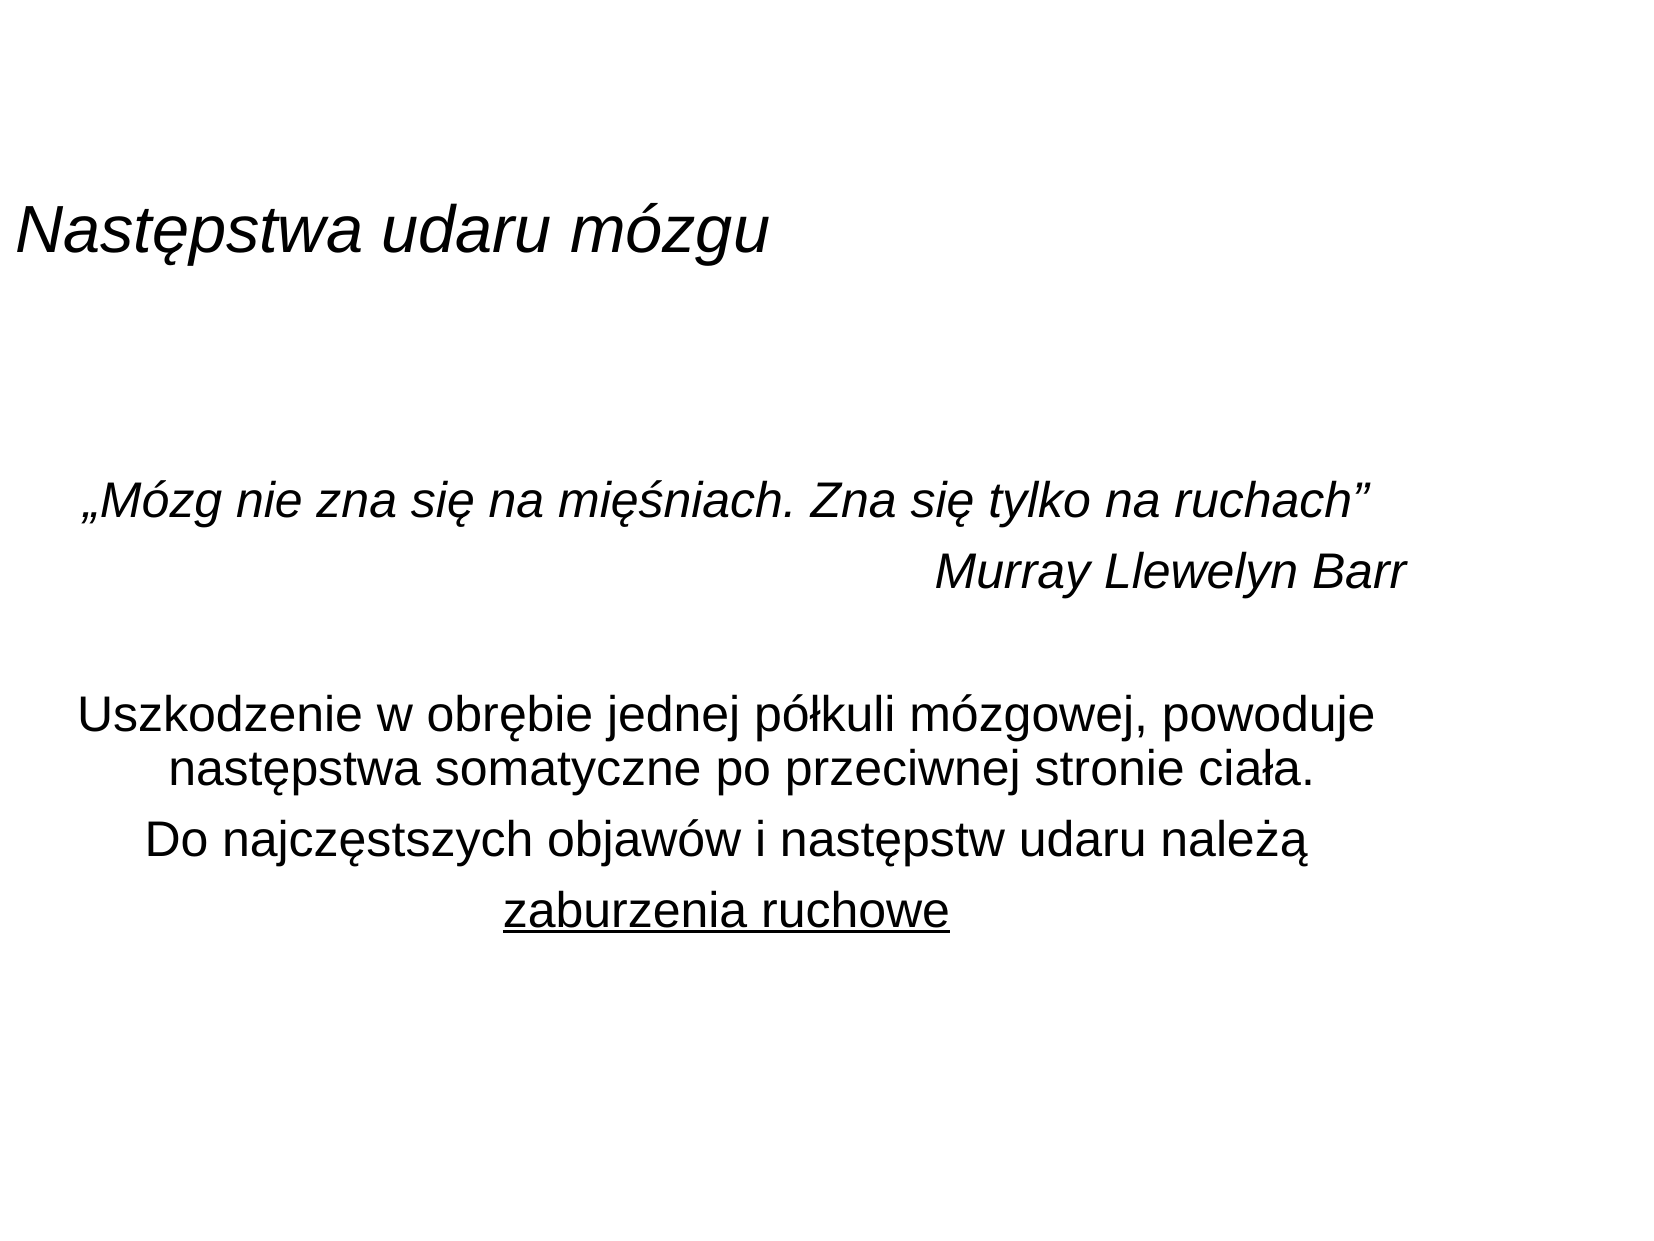

# Następstwa udaru mózgu
„Mózg nie zna się na mięśniach. Zna się tylko na ruchach”
Murray Llewelyn Barr
Uszkodzenie w obrębie jednej półkuli mózgowej, powoduje następstwa somatyczne po przeciwnej stronie ciała.
Do najczęstszych objawów i następstw udaru należą
zaburzenia ruchowe